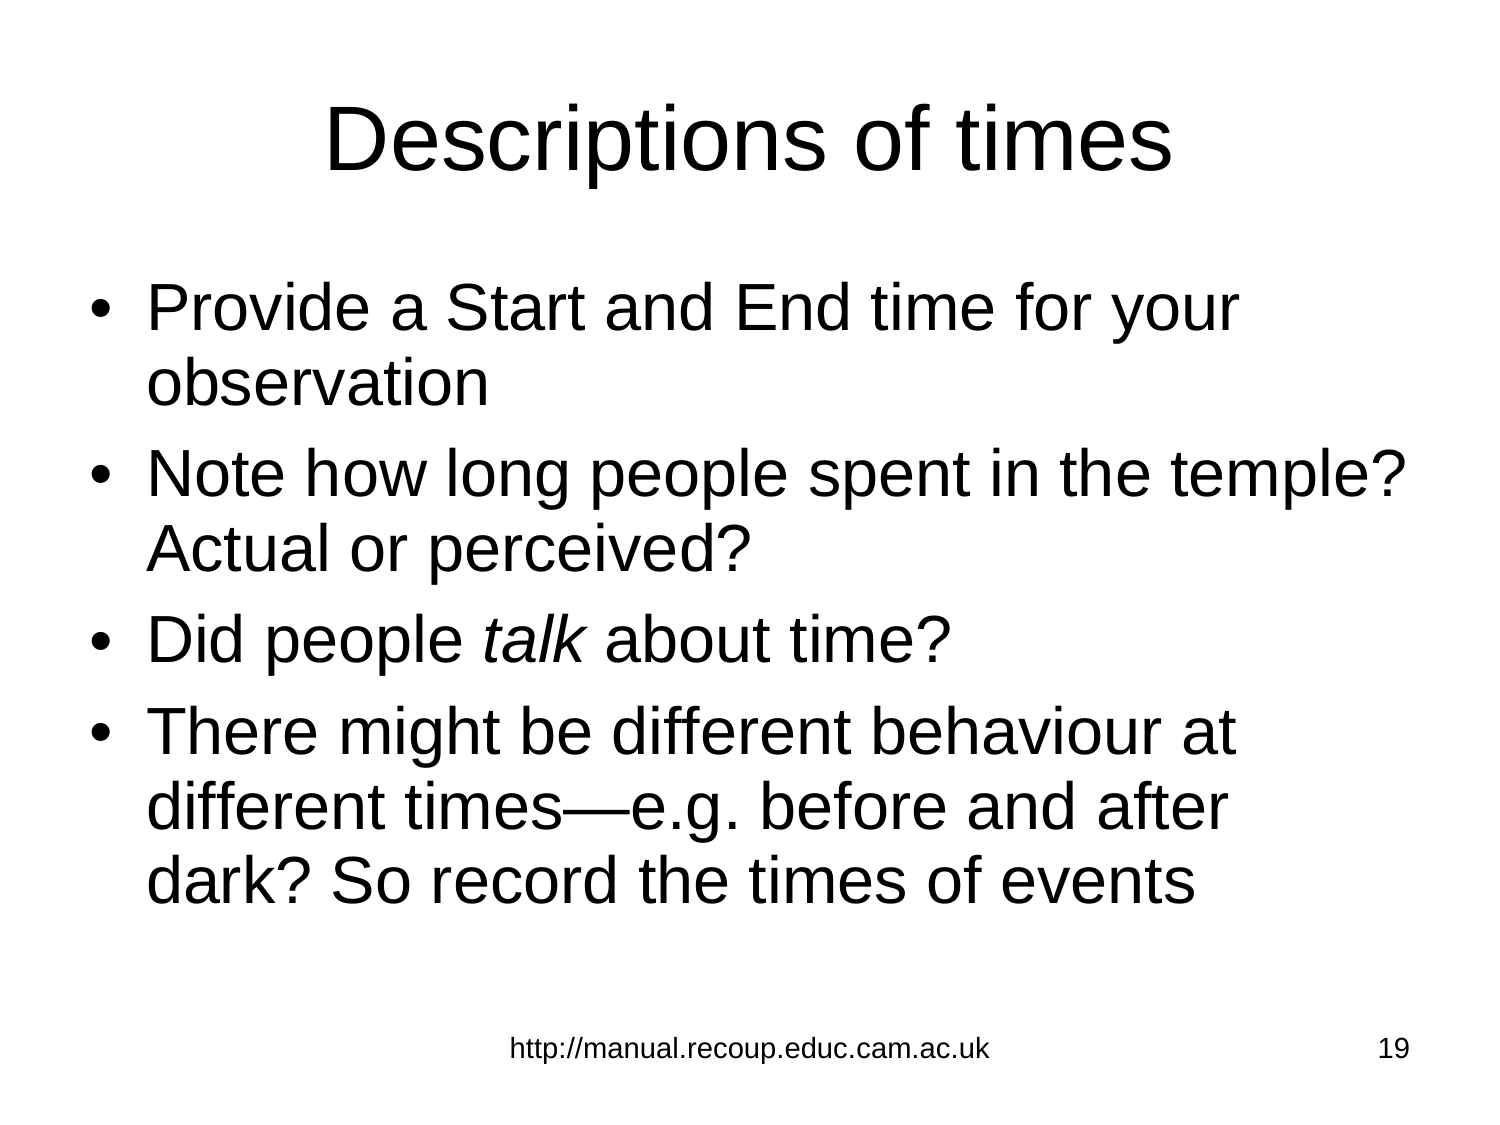

# Descriptions of times
Provide a Start and End time for your observation
Note how long people spent in the temple? Actual or perceived?
Did people talk about time?
There might be different behaviour at different times—e.g. before and after dark? So record the times of events
http://manual.recoup.educ.cam.ac.uk
19